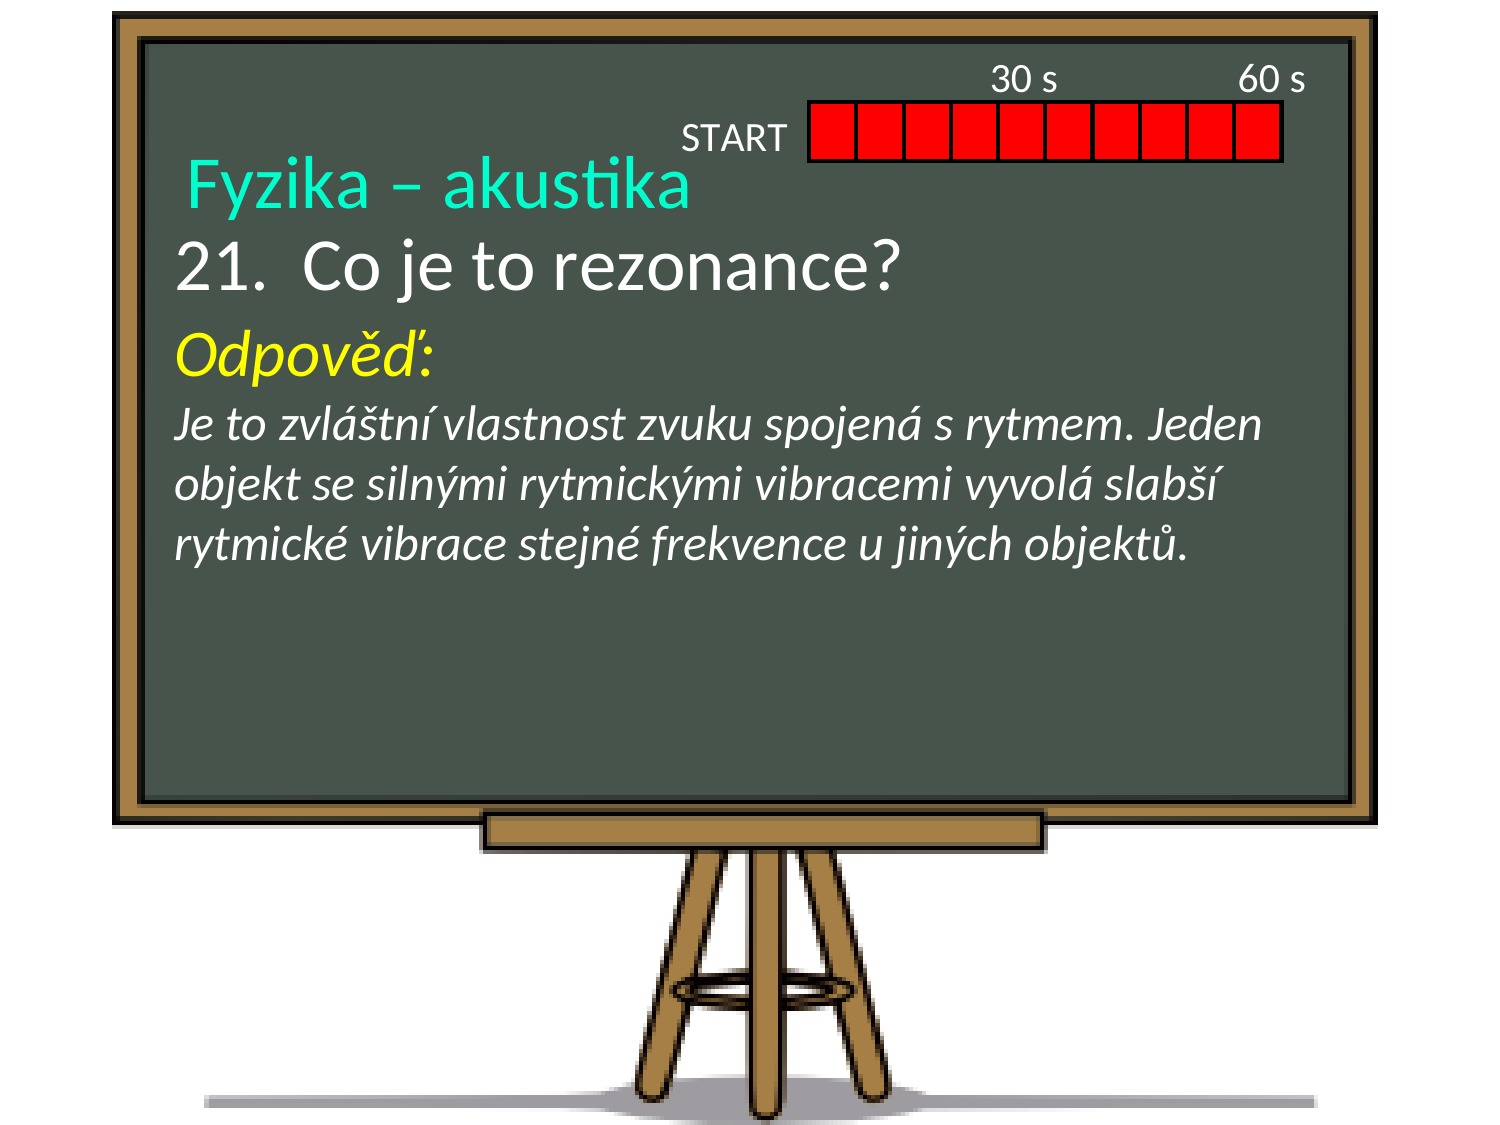

30 s
60 s
START
Fyzika – akustika
21. Co je to rezonance?
Odpověď:
Je to zvláštní vlastnost zvuku spojená s rytmem. Jeden objekt se silnými rytmickými vibracemi vyvolá slabší rytmické vibrace stejné frekvence u jiných objektů.